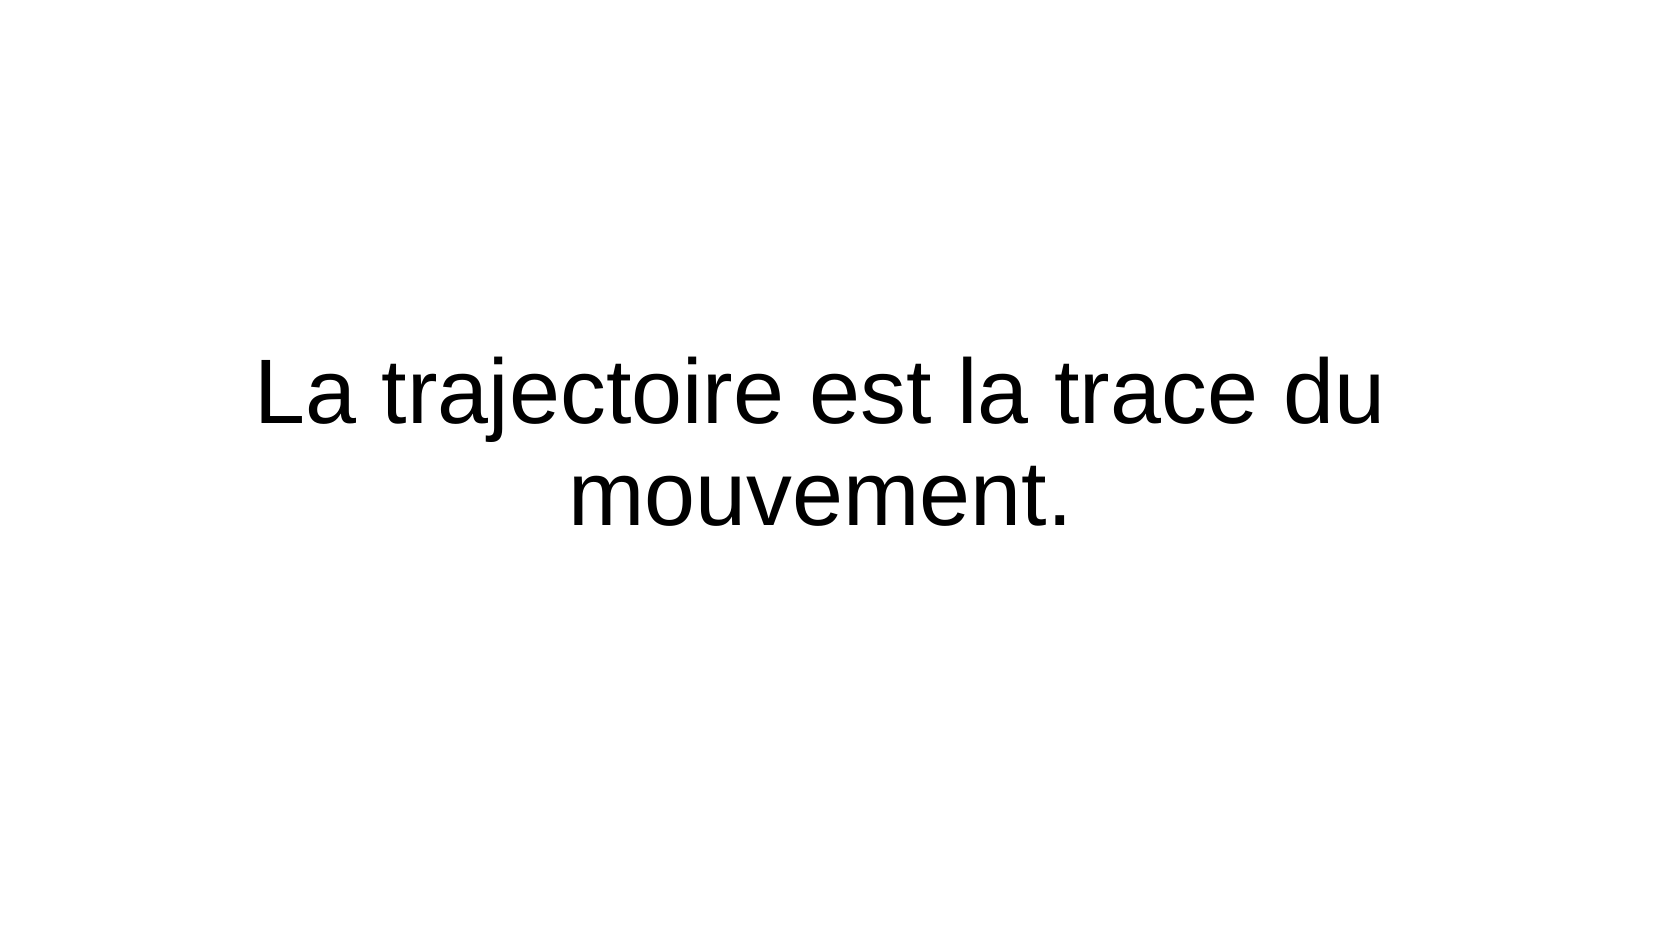

# La trajectoire est la trace du mouvement.